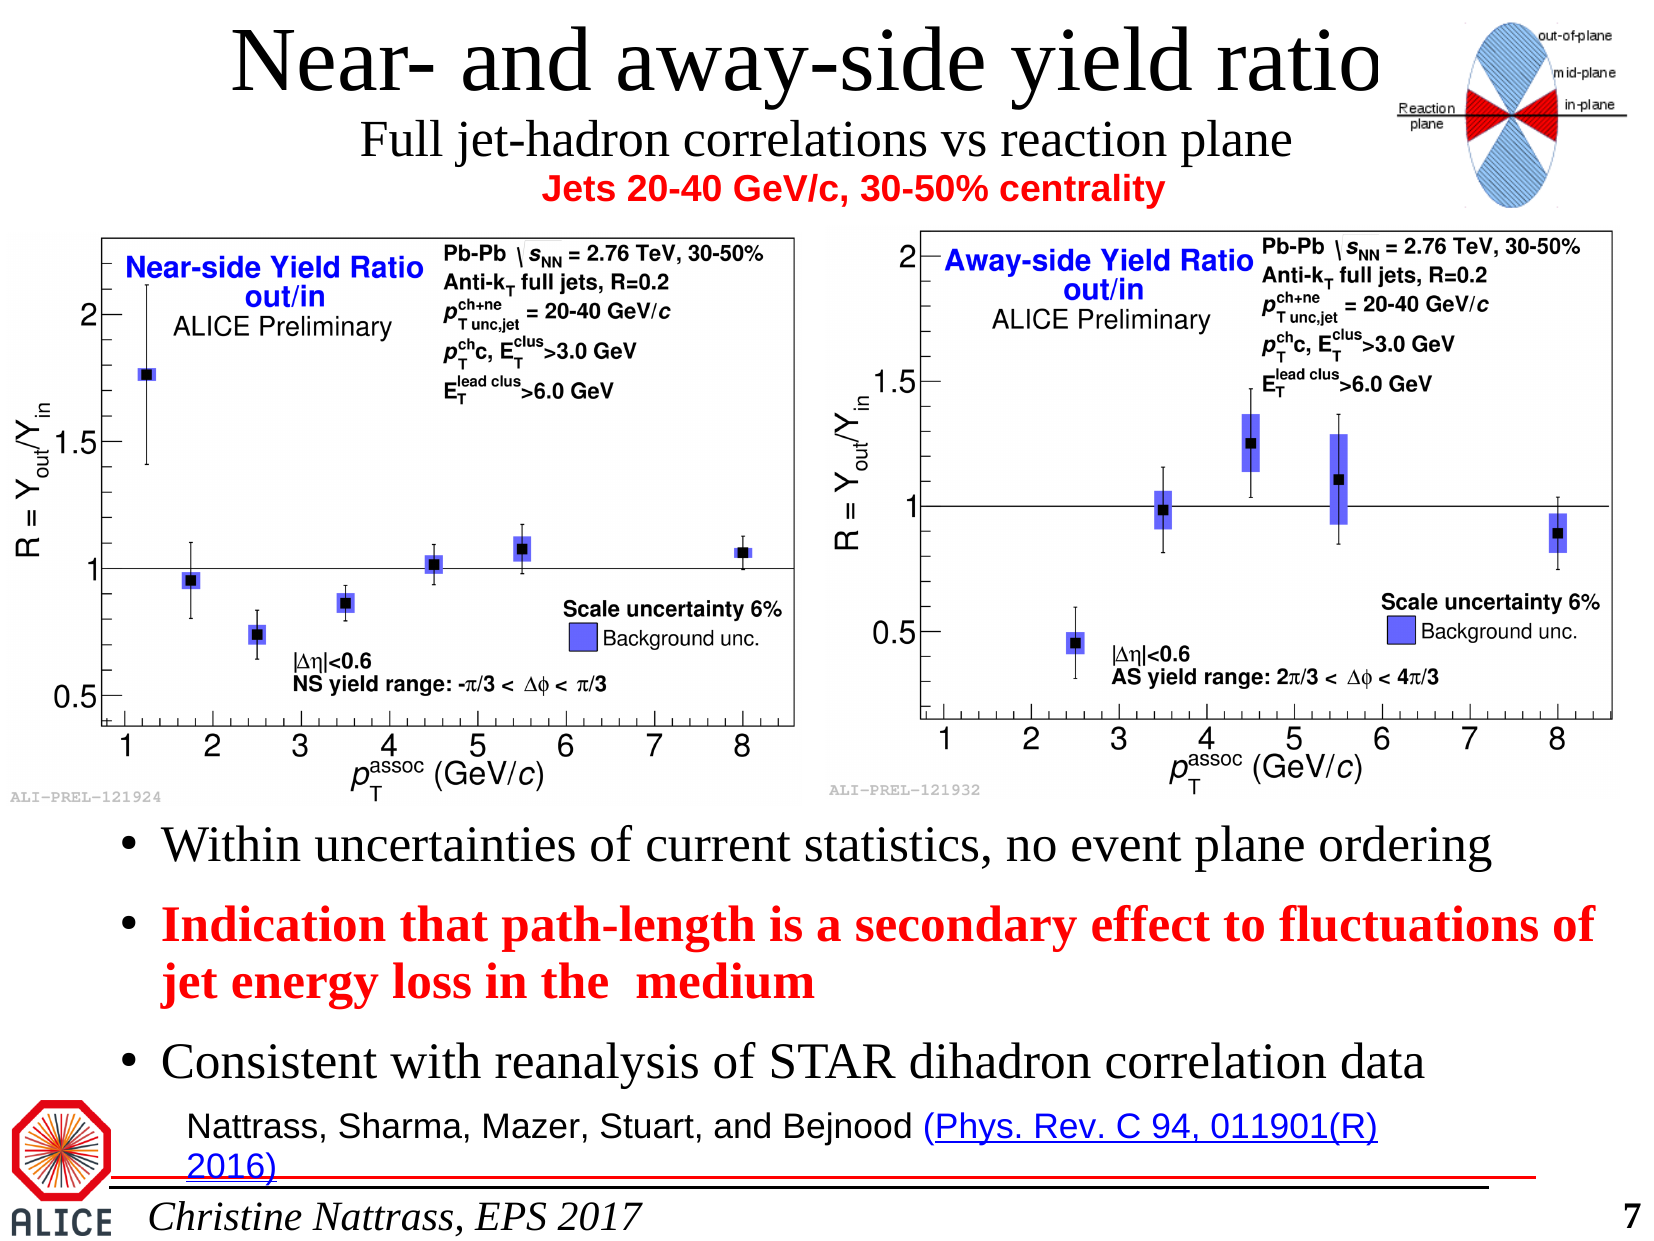

# Near- and away-side yield ratios Full jet-hadron correlations vs reaction plane
Jets 20-40 GeV/c, 30-50% centrality
Within uncertainties of current statistics, no event plane ordering
Indication that path-length is a secondary effect to fluctuations of jet energy loss in the medium
Consistent with reanalysis of STAR dihadron correlation data
Nattrass, Sharma, Mazer, Stuart, and Bejnood (Phys. Rev. C 94, 011901(R) 2016)